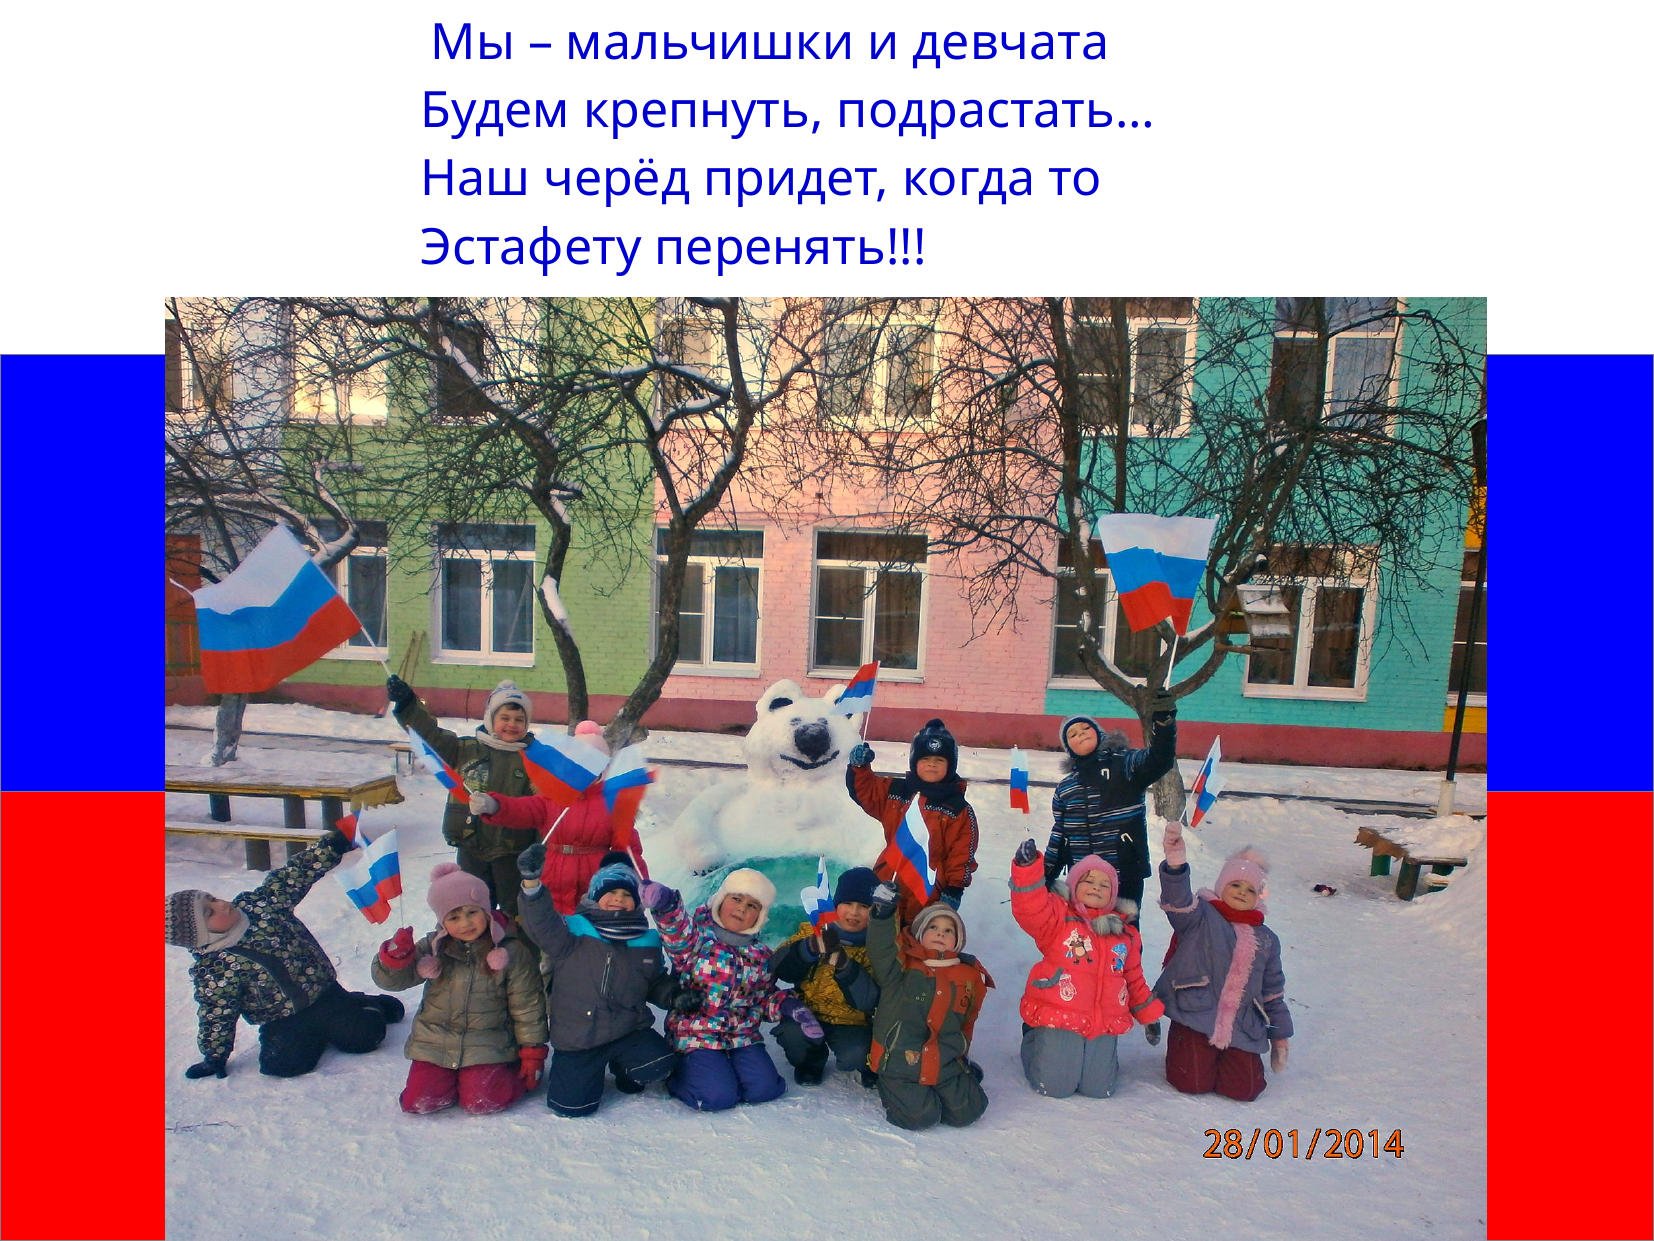

Мы – мальчишки и девчата
Будем крепнуть, подрастать…
Наш черёд придет, когда то
Эстафету перенять!!!